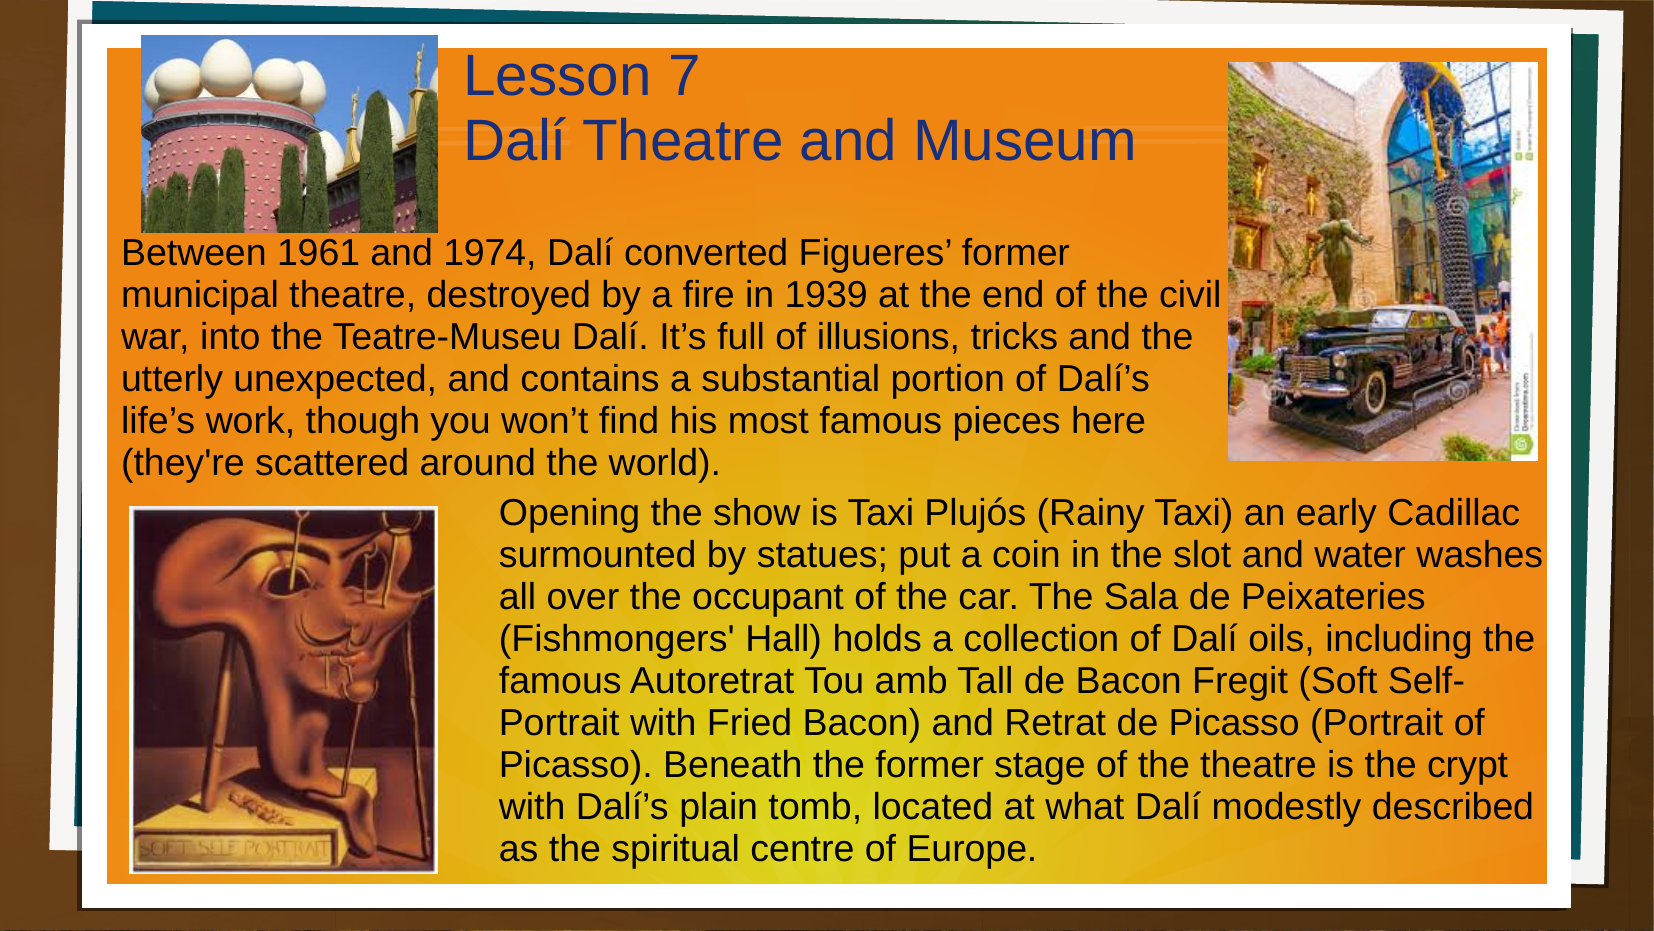

Lesson 7
Dalí Theatre and Museum
Between 1961 and 1974, Dalí converted Figueres’ former municipal theatre, destroyed by a fire in 1939 at the end of the civil war, into the Teatre-Museu Dalí. It’s full of illusions, tricks and the utterly unexpected, and contains a substantial portion of Dalí’s life’s work, though you won’t find his most famous pieces here (they're scattered around the world).
Opening the show is Taxi Plujós (Rainy Taxi) an early Cadillac surmounted by statues; put a coin in the slot and water washes all over the occupant of the car. The Sala de Peixateries (Fishmongers' Hall) holds a collection of Dalí oils, including the famous Autoretrat Tou amb Tall de Bacon Fregit (Soft Self-Portrait with Fried Bacon) and Retrat de Picasso (Portrait of Picasso). Beneath the former stage of the theatre is the crypt with Dalí’s plain tomb, located at what Dalí modestly described as the spiritual centre of Europe.